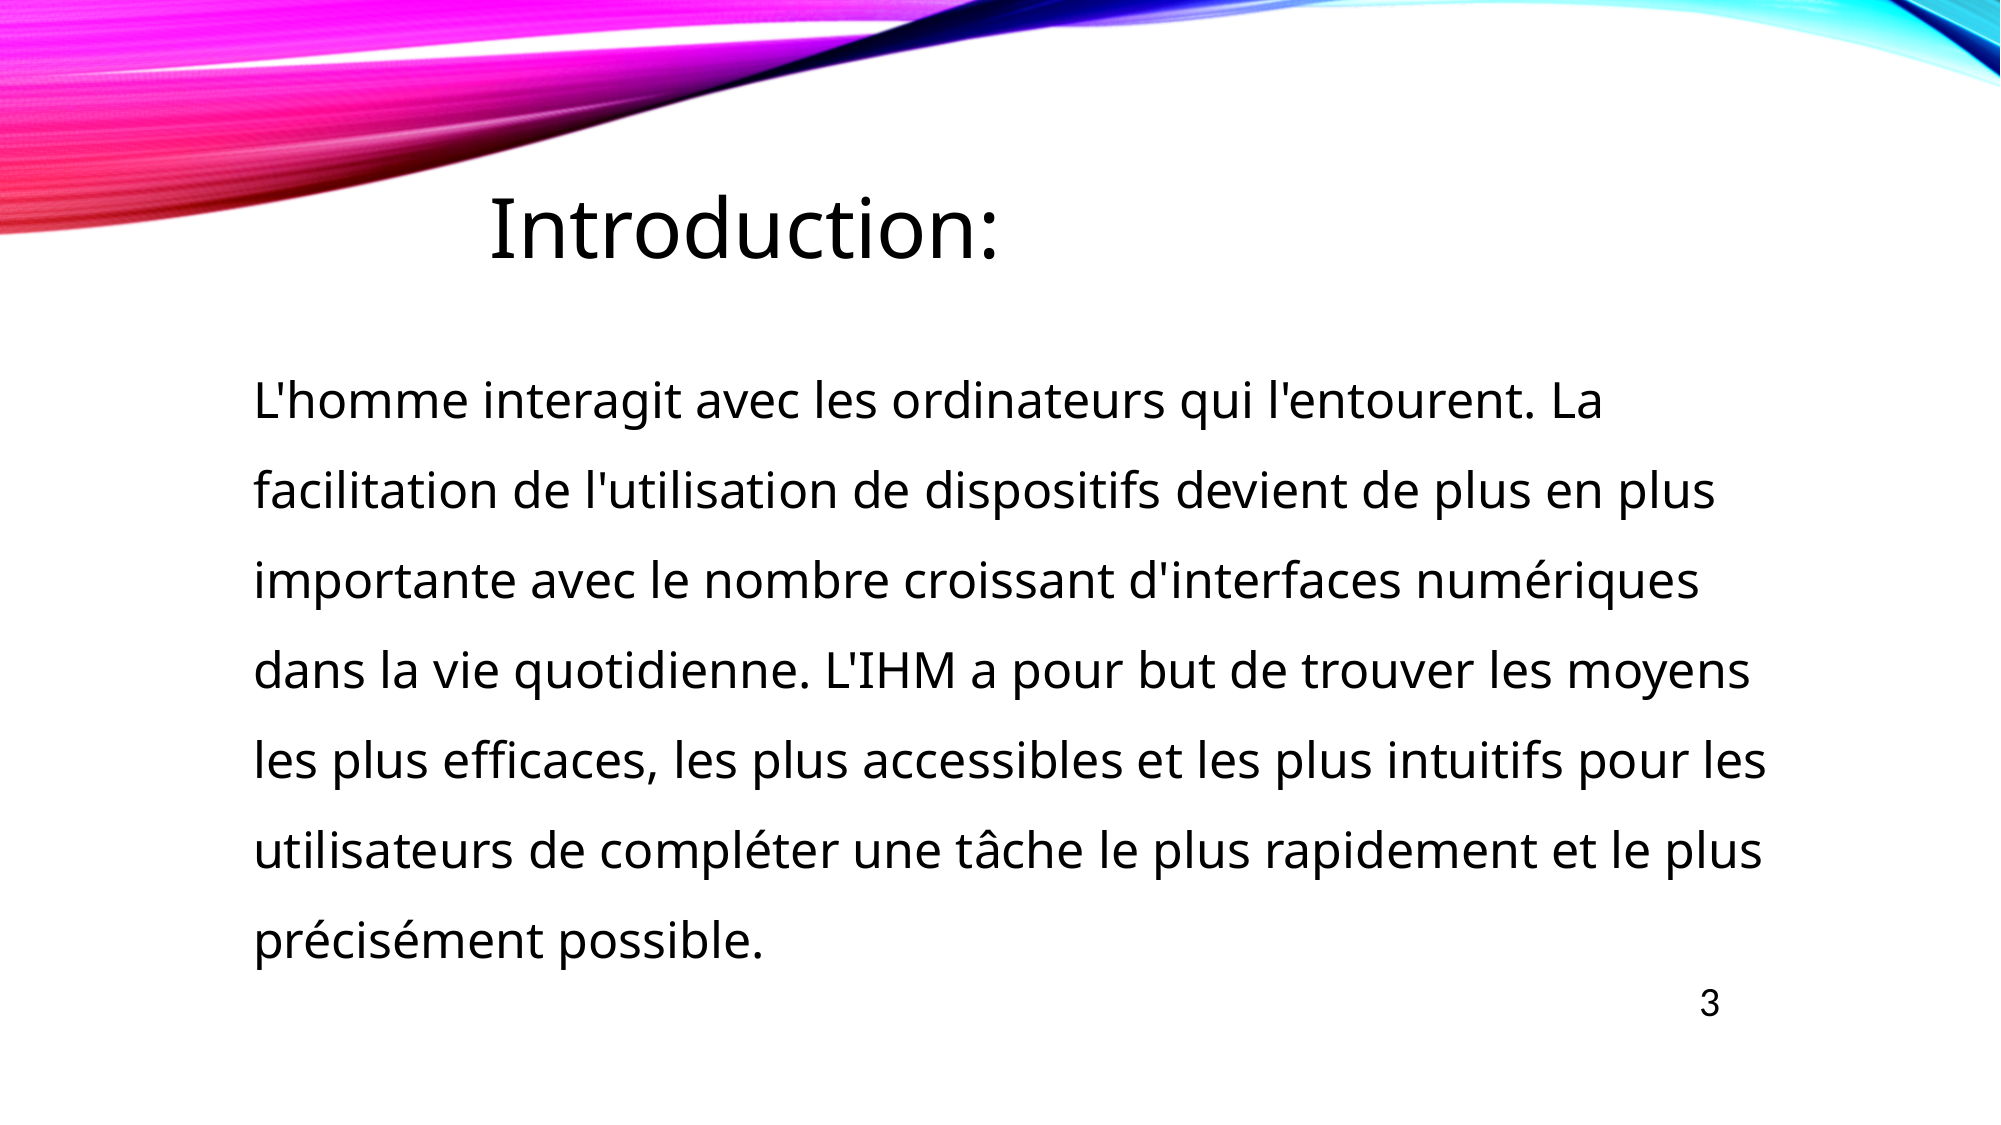

# Introduction:
L'homme interagit avec les ordinateurs qui l'entourent. La facilitation de l'utilisation de dispositifs devient de plus en plus importante avec le nombre croissant d'interfaces numériques dans la vie quotidienne. L'IHM a pour but de trouver les moyens les plus efficaces, les plus accessibles et les plus intuitifs pour les utilisateurs de compléter une tâche le plus rapidement et le plus précisément possible.